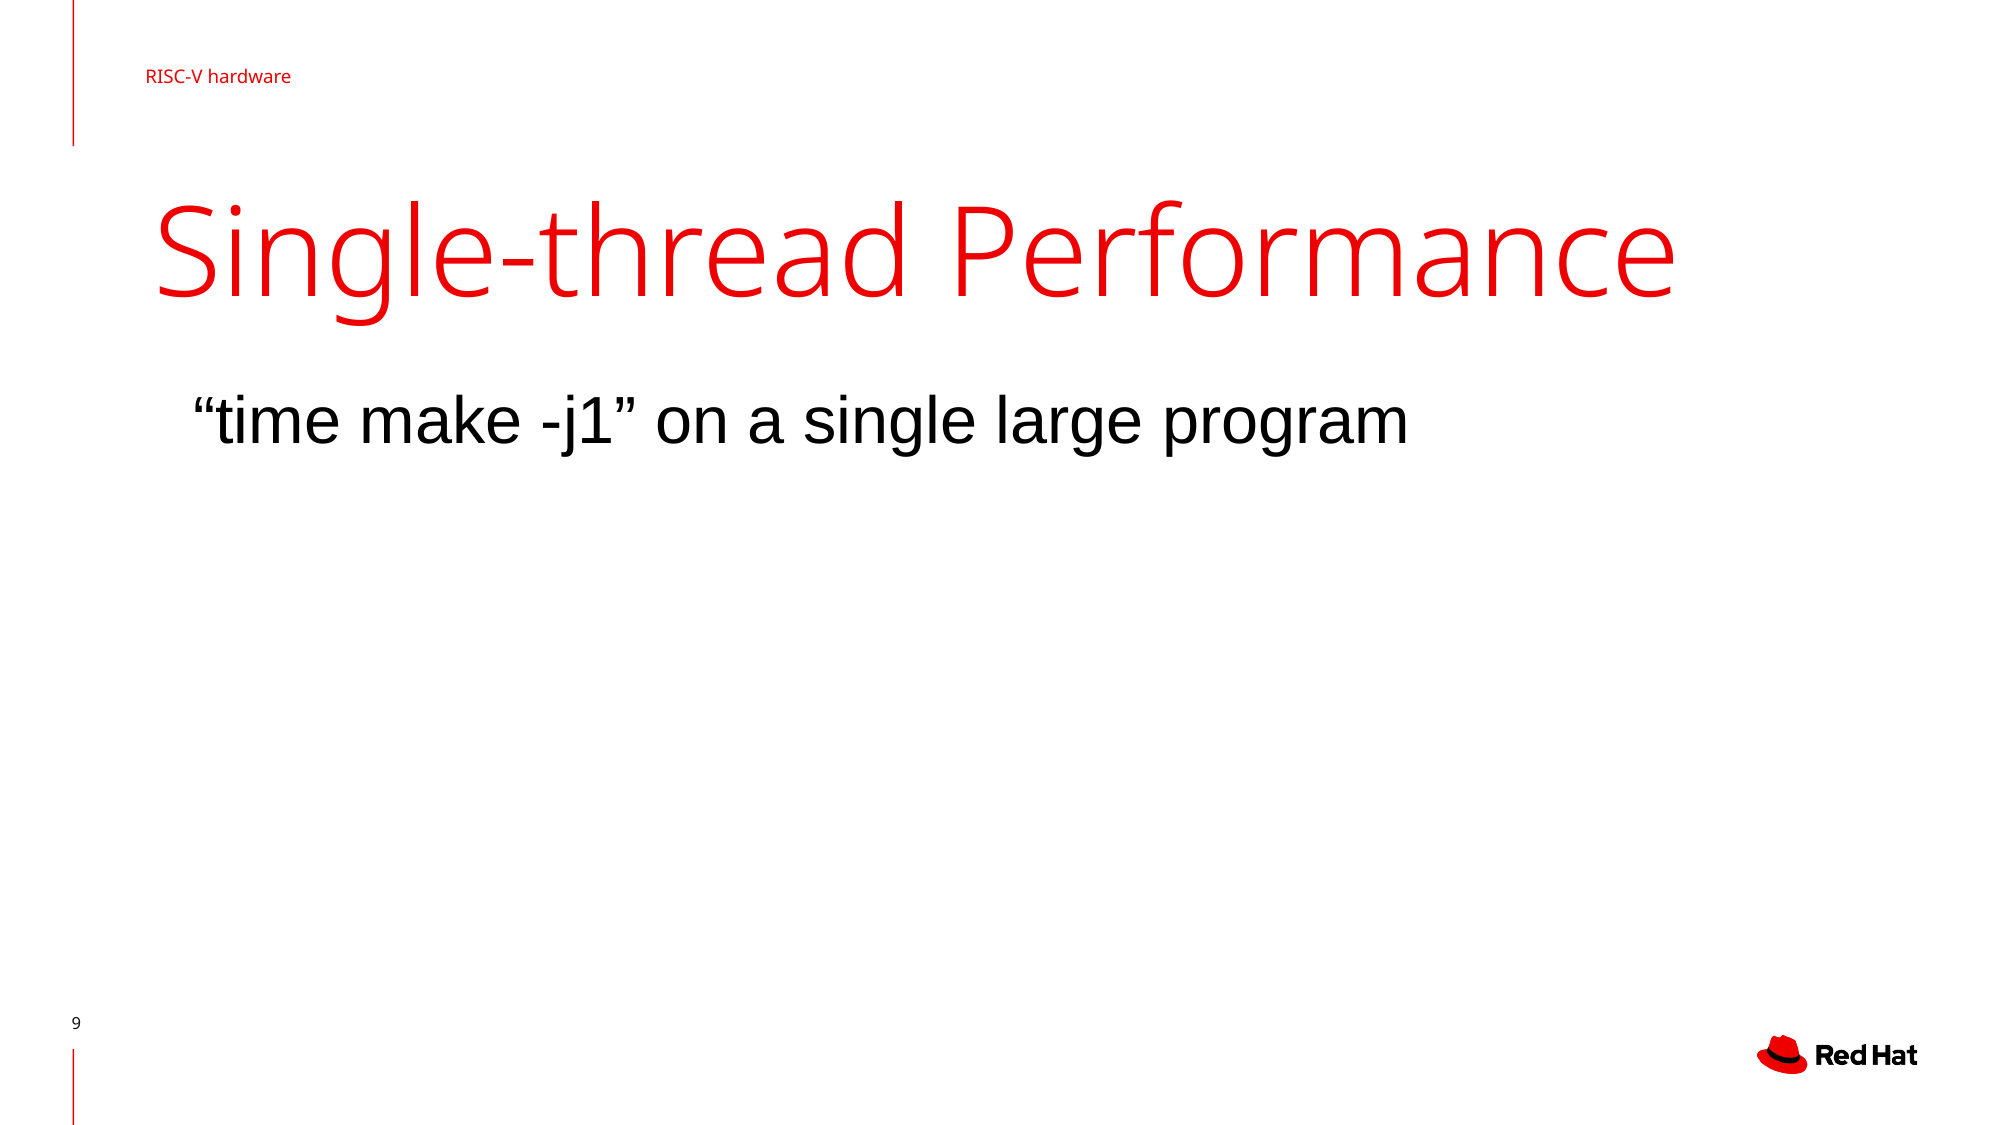

RISC-V hardware
Single-thread Performance
“time make -j1” on a single large program
9
#